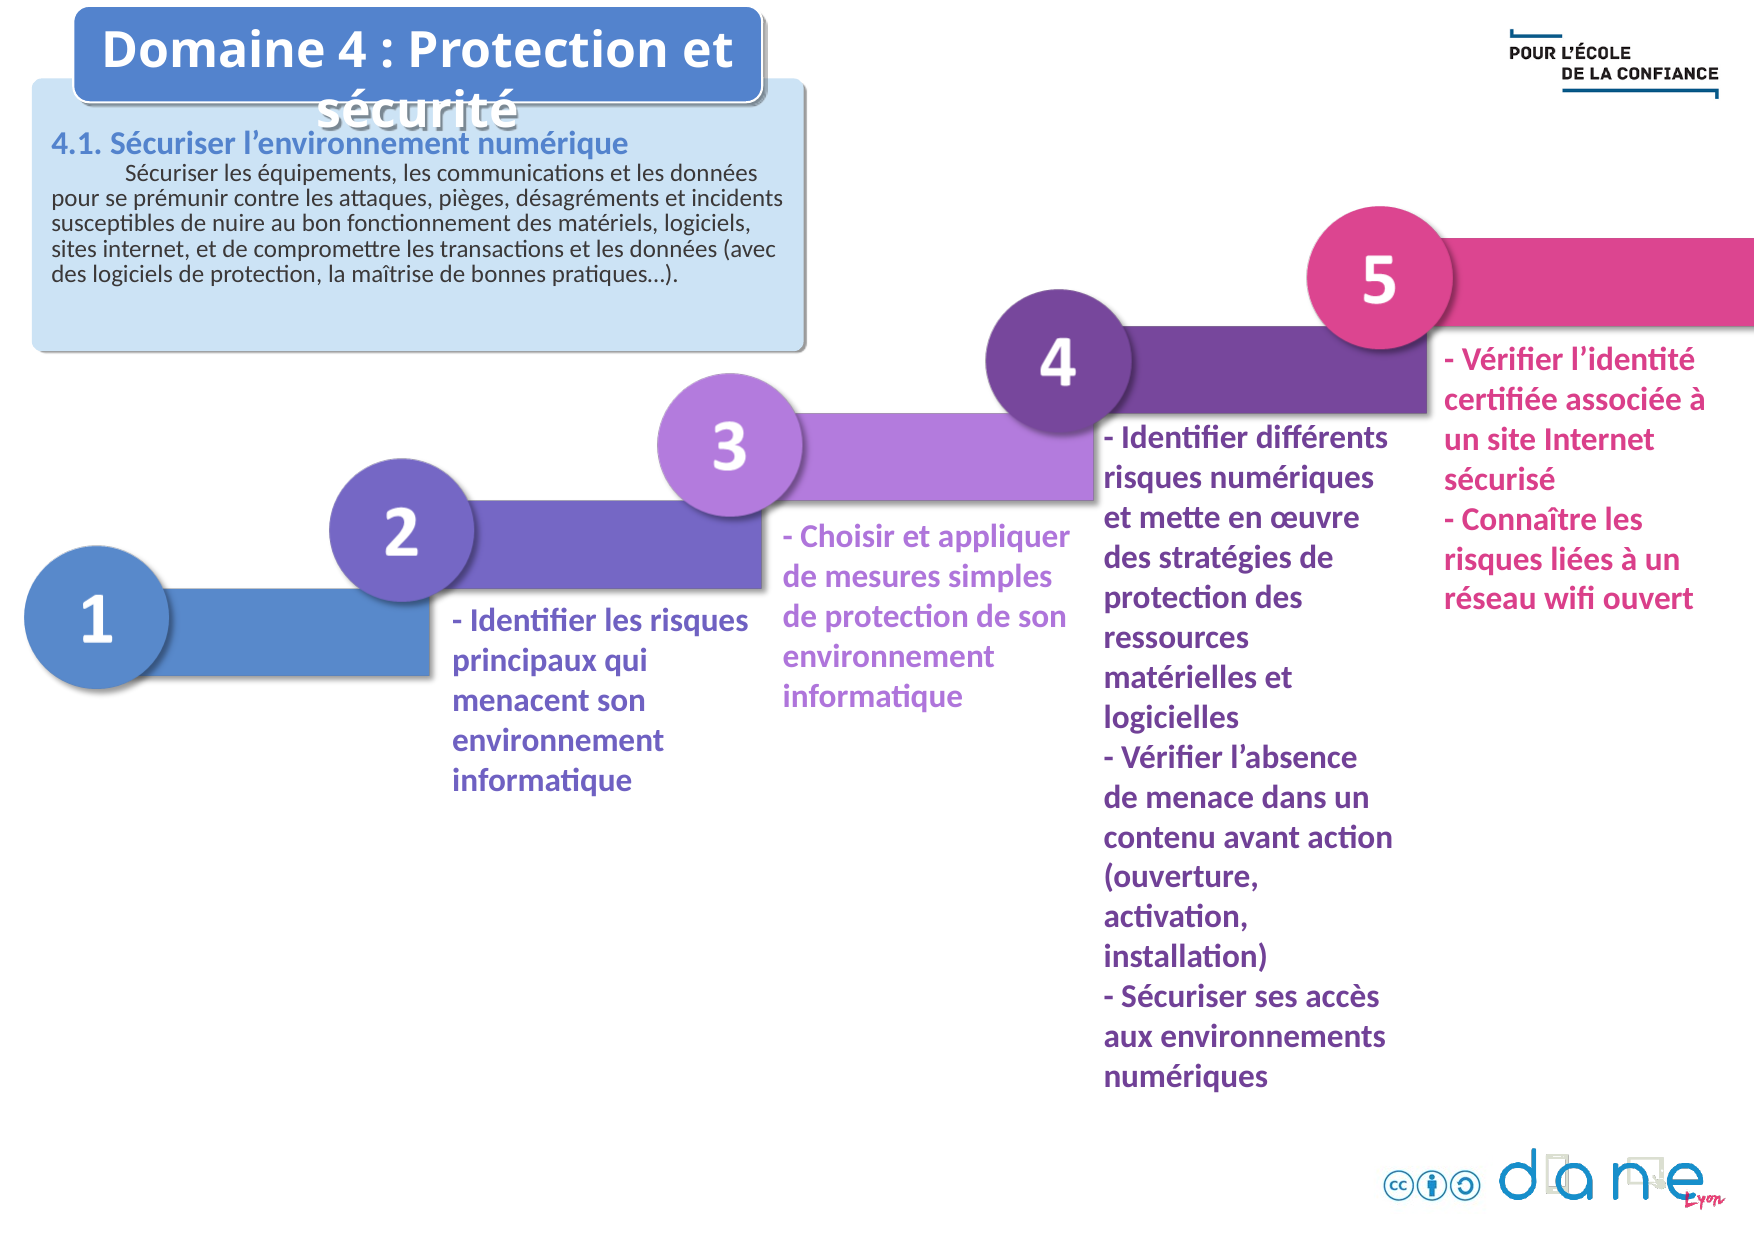

Domaine 4 : Protection et sécurité
4.1. Sécuriser l’environnement numérique
	Sécuriser les équipements, les communications et les données pour se prémunir contre les attaques, pièges, désagréments et incidents susceptibles de nuire au bon fonctionnement des matériels, logiciels, sites internet, et de compromettre les transactions et les données (avec des logiciels de protection, la maîtrise de bonnes pratiques…).
- Vérifier l’identité certifiée associée à un site Internet sécurisé
- Connaître les risques liées à un réseau wifi ouvert
- Identifier différents risques numériques et mette en œuvre des stratégies de protection des ressources matérielles et logicielles
- Vérifier l’absence de menace dans un contenu avant action (ouverture, activation, installation)
- Sécuriser ses accès aux environnements numériques
- Choisir et appliquer de mesures simples de protection de son environnement informatique
- Identifier les risques principaux qui menacent son environnement informatique